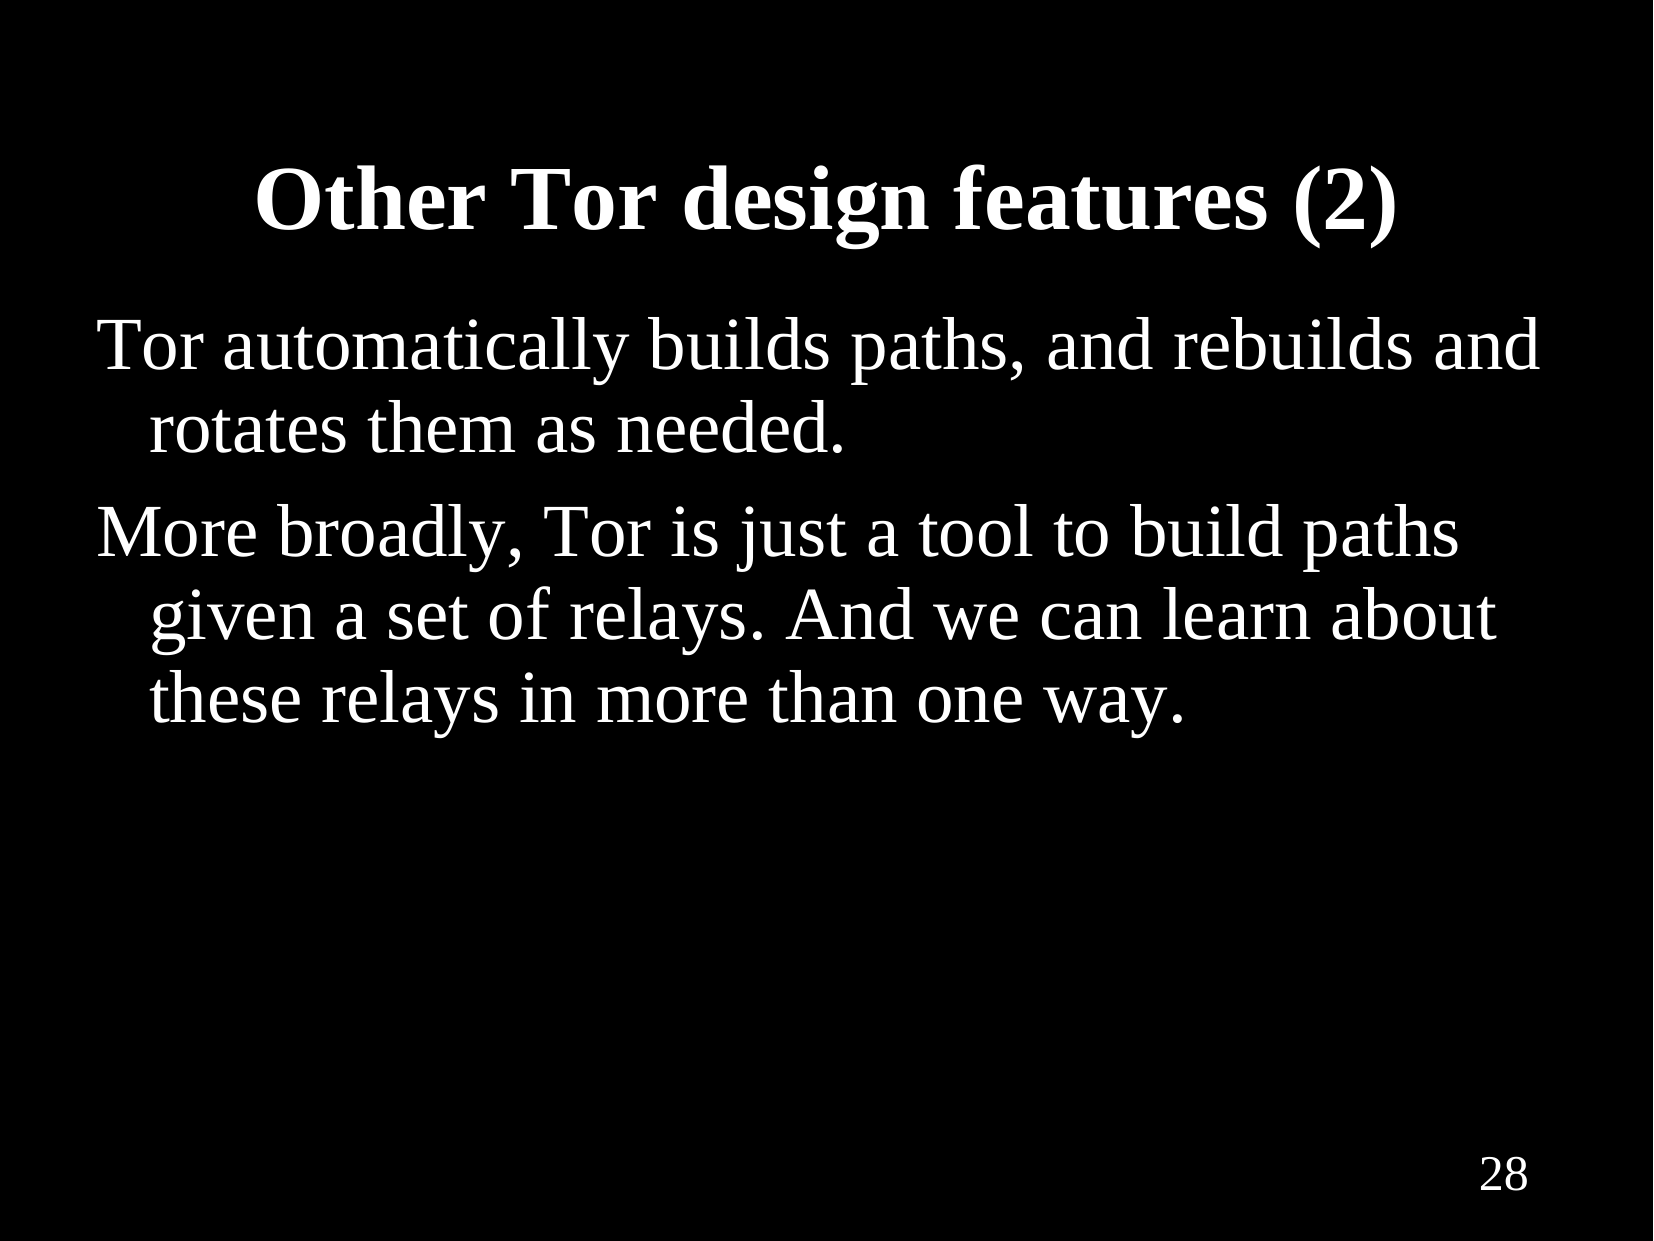

# Other Tor design features (2)
Tor automatically builds paths, and rebuilds and rotates them as needed.
More broadly, Tor is just a tool to build paths given a set of relays. And we can learn about these relays in more than one way.